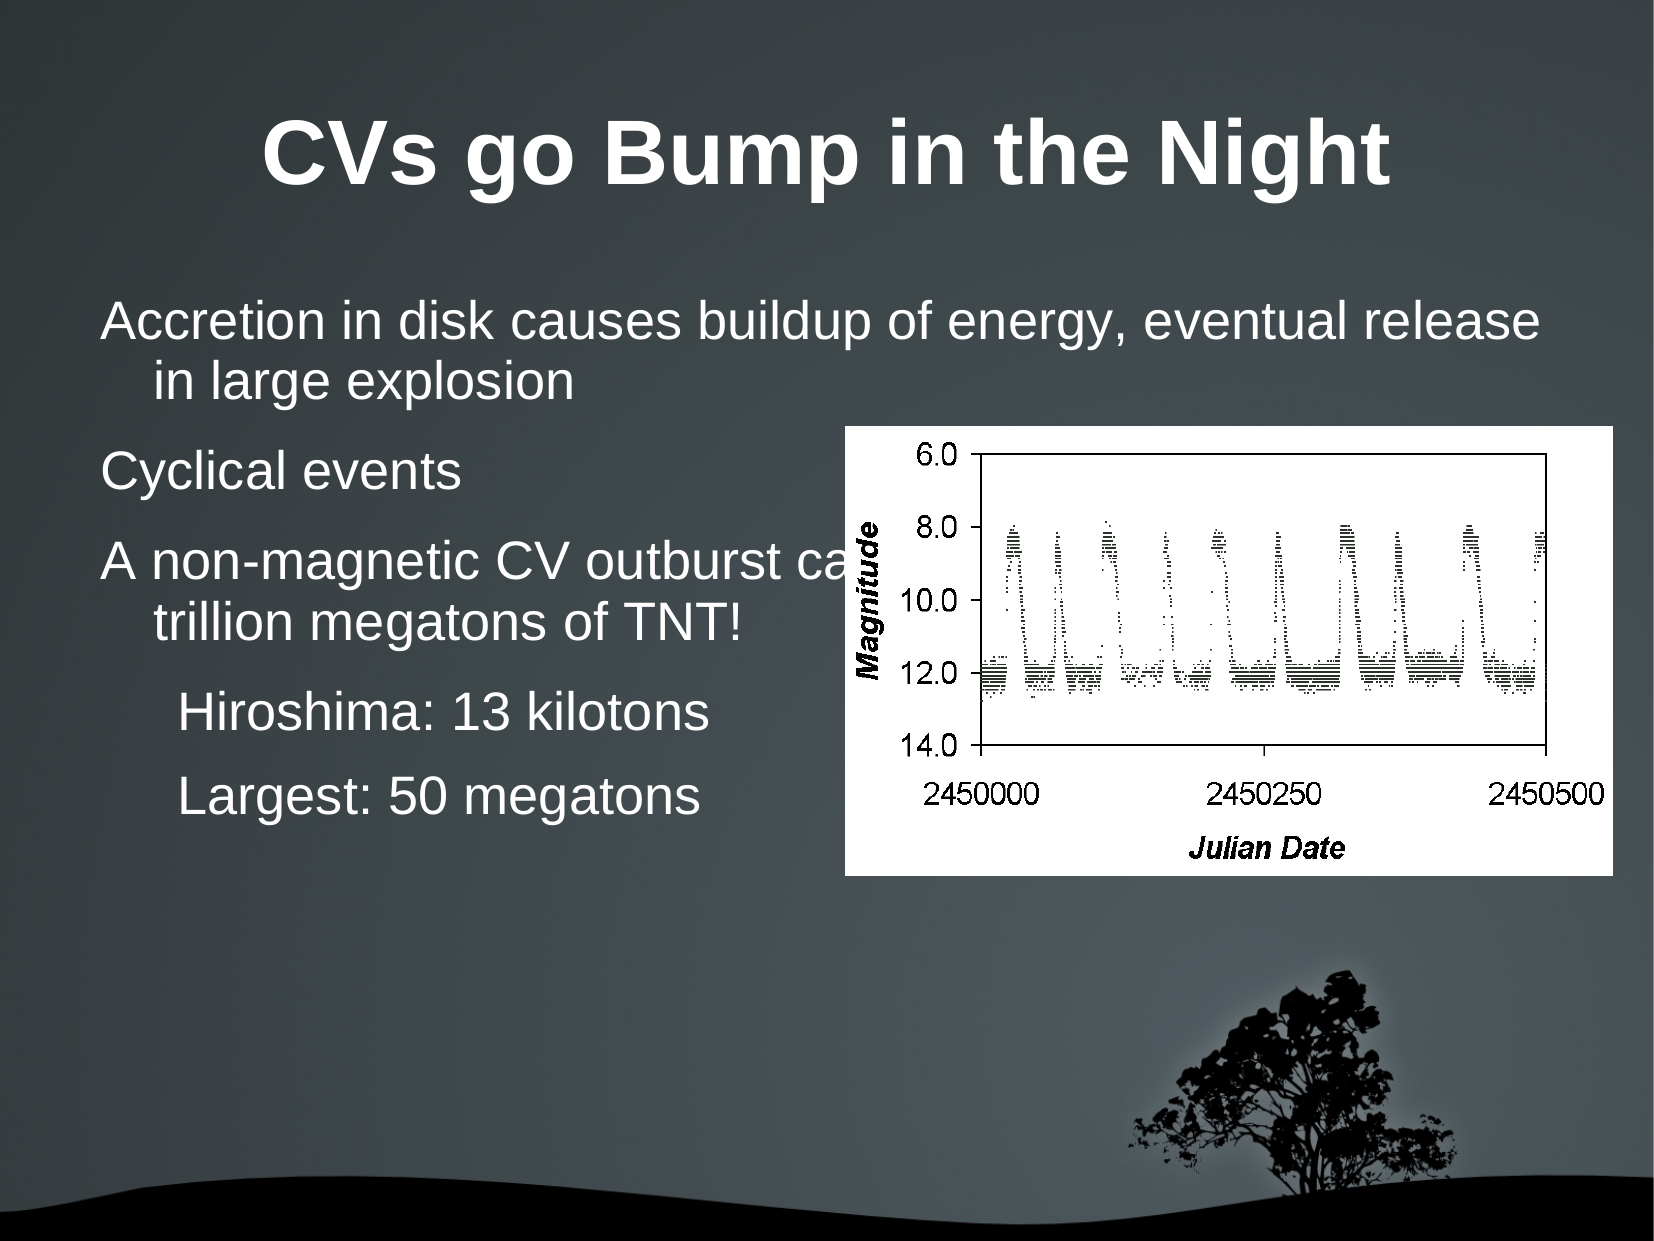

# CVs go Bump in the Night
Accretion in disk causes buildup of energy, eventual release in large explosion
Cyclical events
A non-magnetic CV outburst can be equivalent to 1 million trillion megatons of TNT!
Hiroshima: 13 kilotons
Largest: 50 megatons